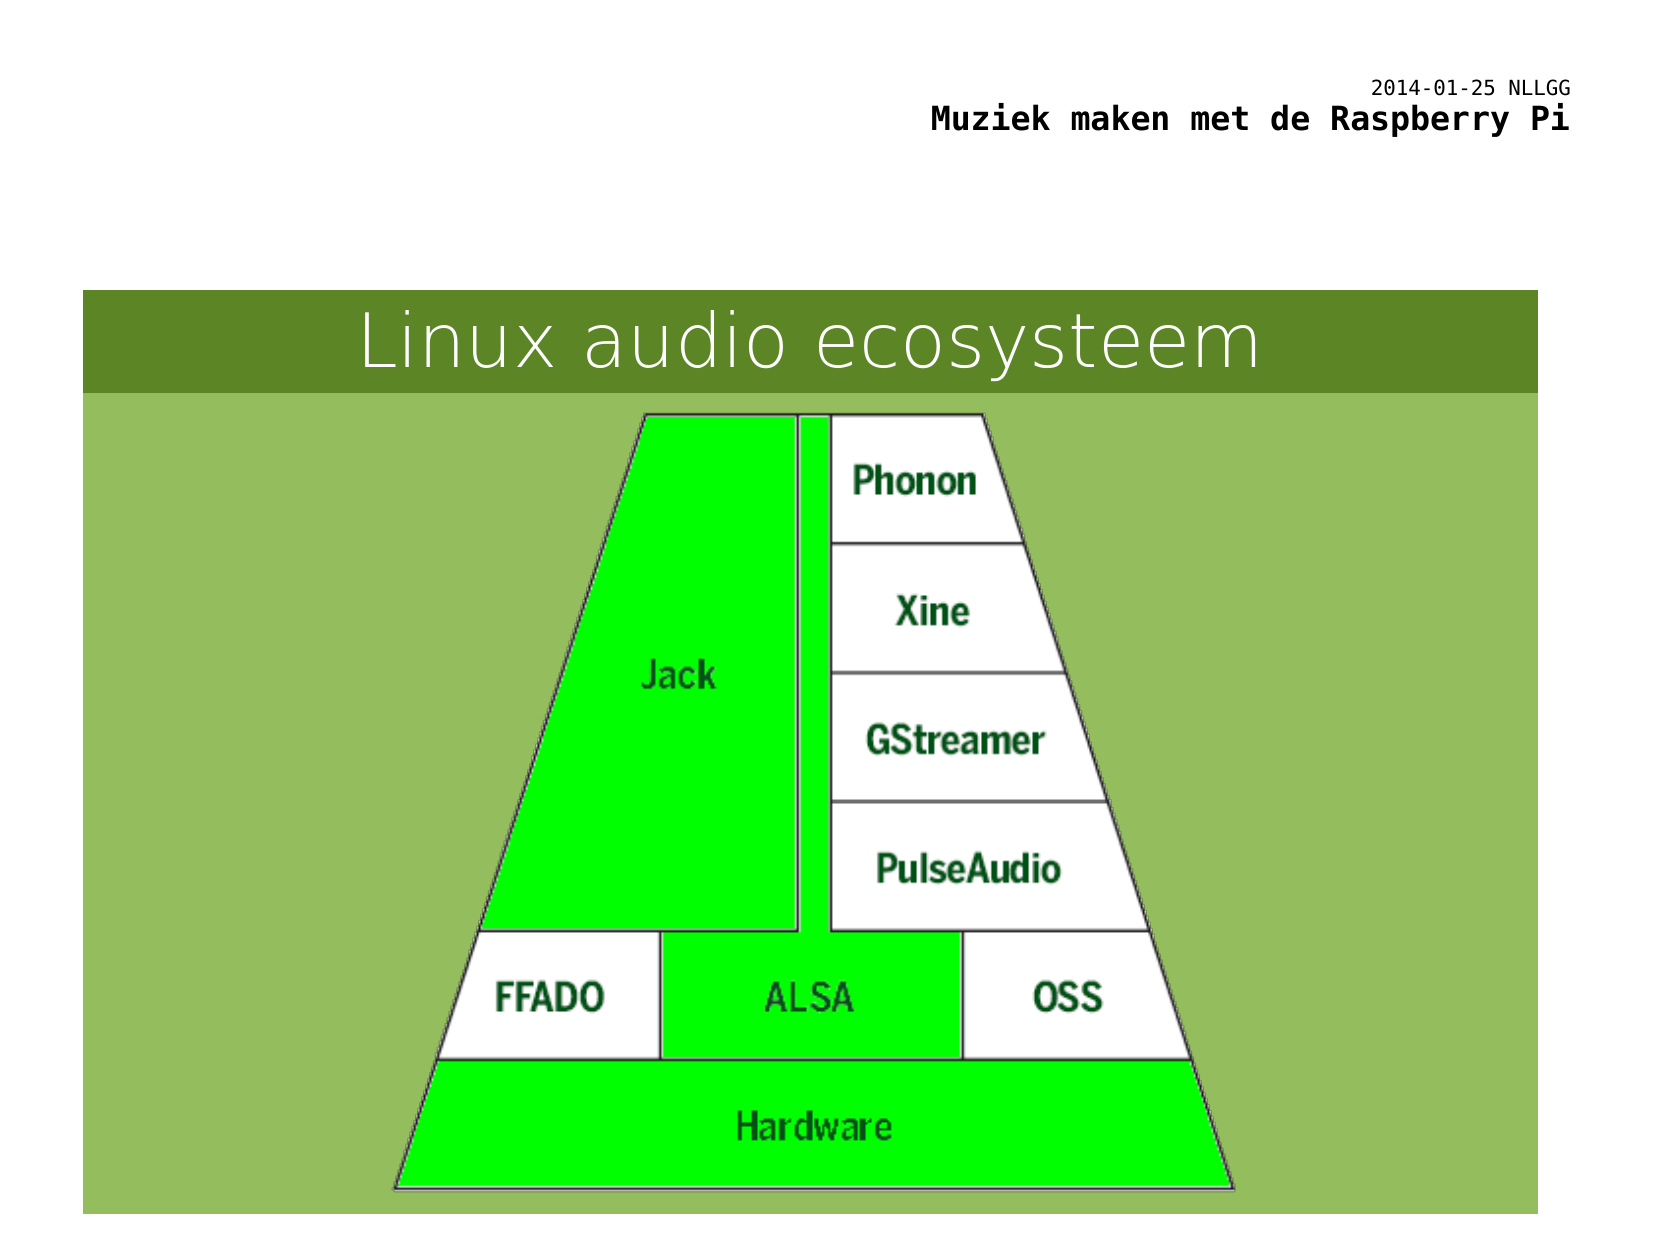

# 2014-01-25 NLLGG Muziek maken met de Raspberry Pi
| Linux audio ecosysteem |
| --- |
| |